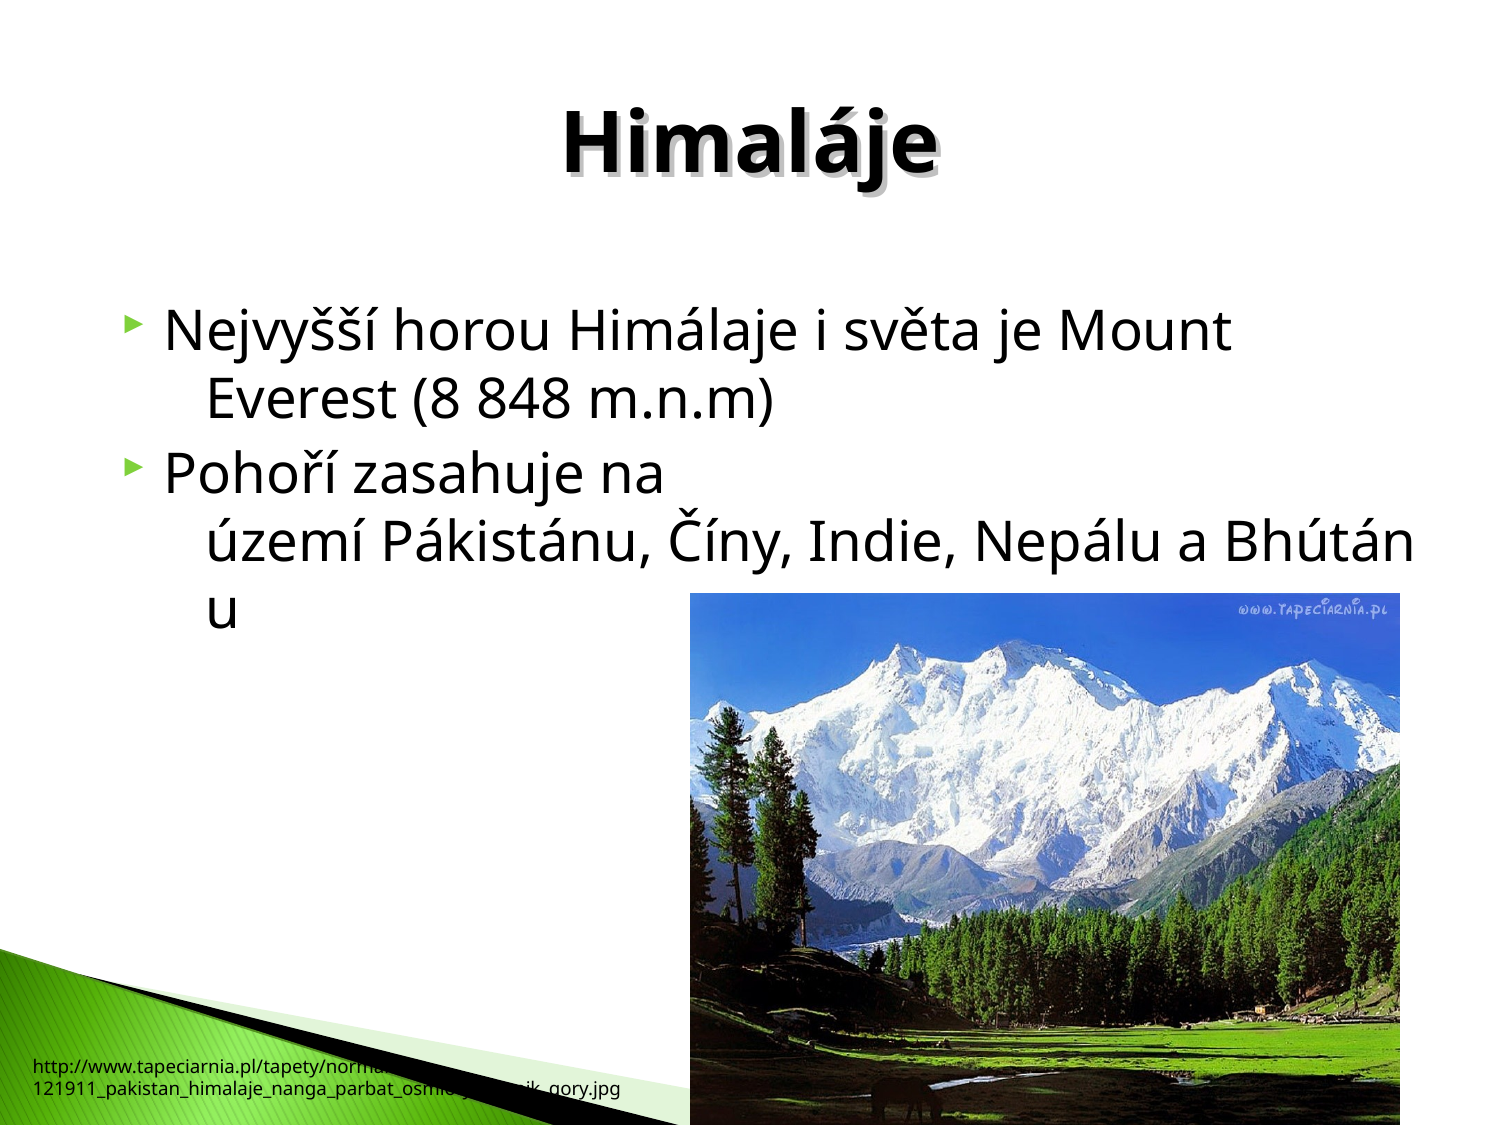

Himaláje
# Nejvyšší horou Himálaje i světa je Mount Everest (8 848 m.n.m)
Pohoří zasahuje na území Pákistánu, Číny, Indie, Nepálu a Bhútánu
http://www.tapeciarnia.pl/tapety/normalne/121911_pakistan_himalaje_nanga_parbat_osmiotysiecznik_gory.jpg